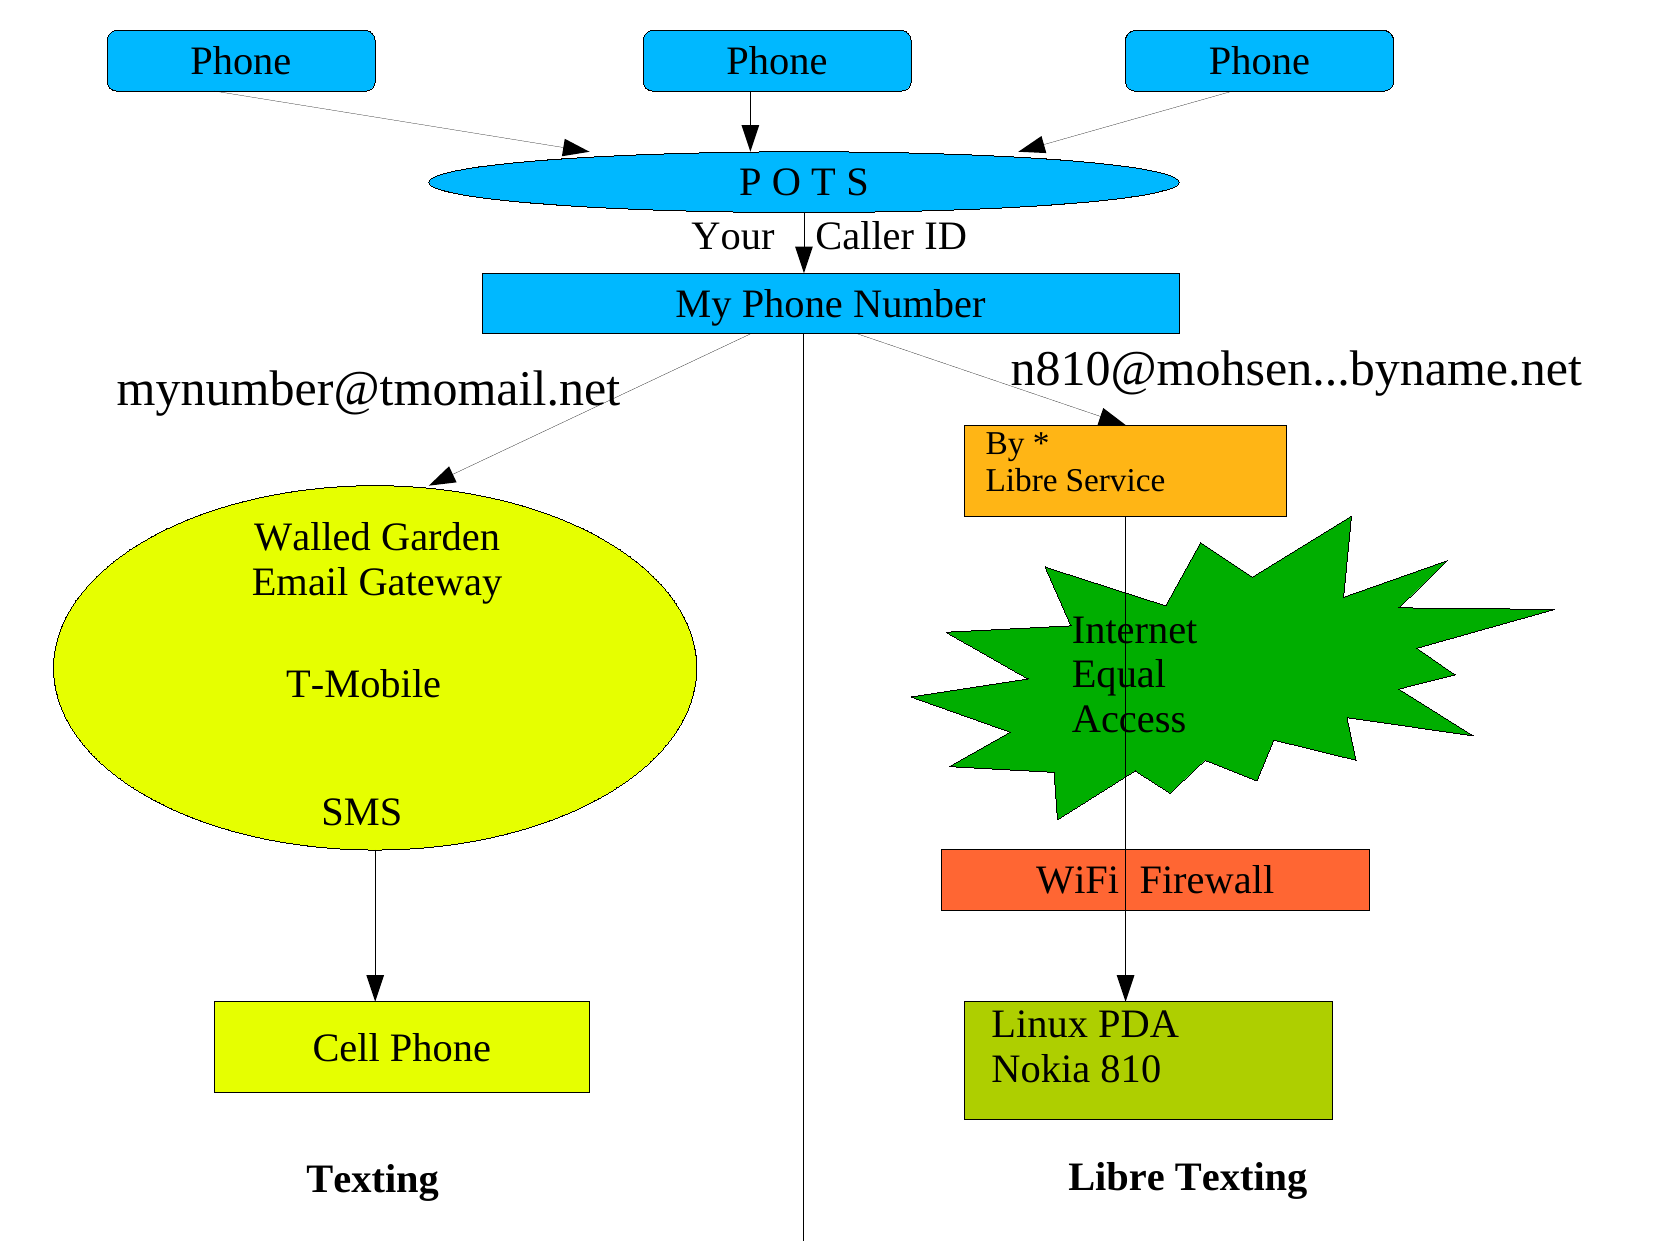

Phone
Phone
Phone
P O T S
Your Caller ID
My Phone Number
n810@mohsen...byname.net
mynumber@tmomail.net
By *
Libre Service
Walled Garden
Email Gateway
Internet
Equal
Access
 T-Mobile
SMS
WiFi Firewall
Cell Phone
Linux PDA
Nokia 810
Libre Texting
Texting